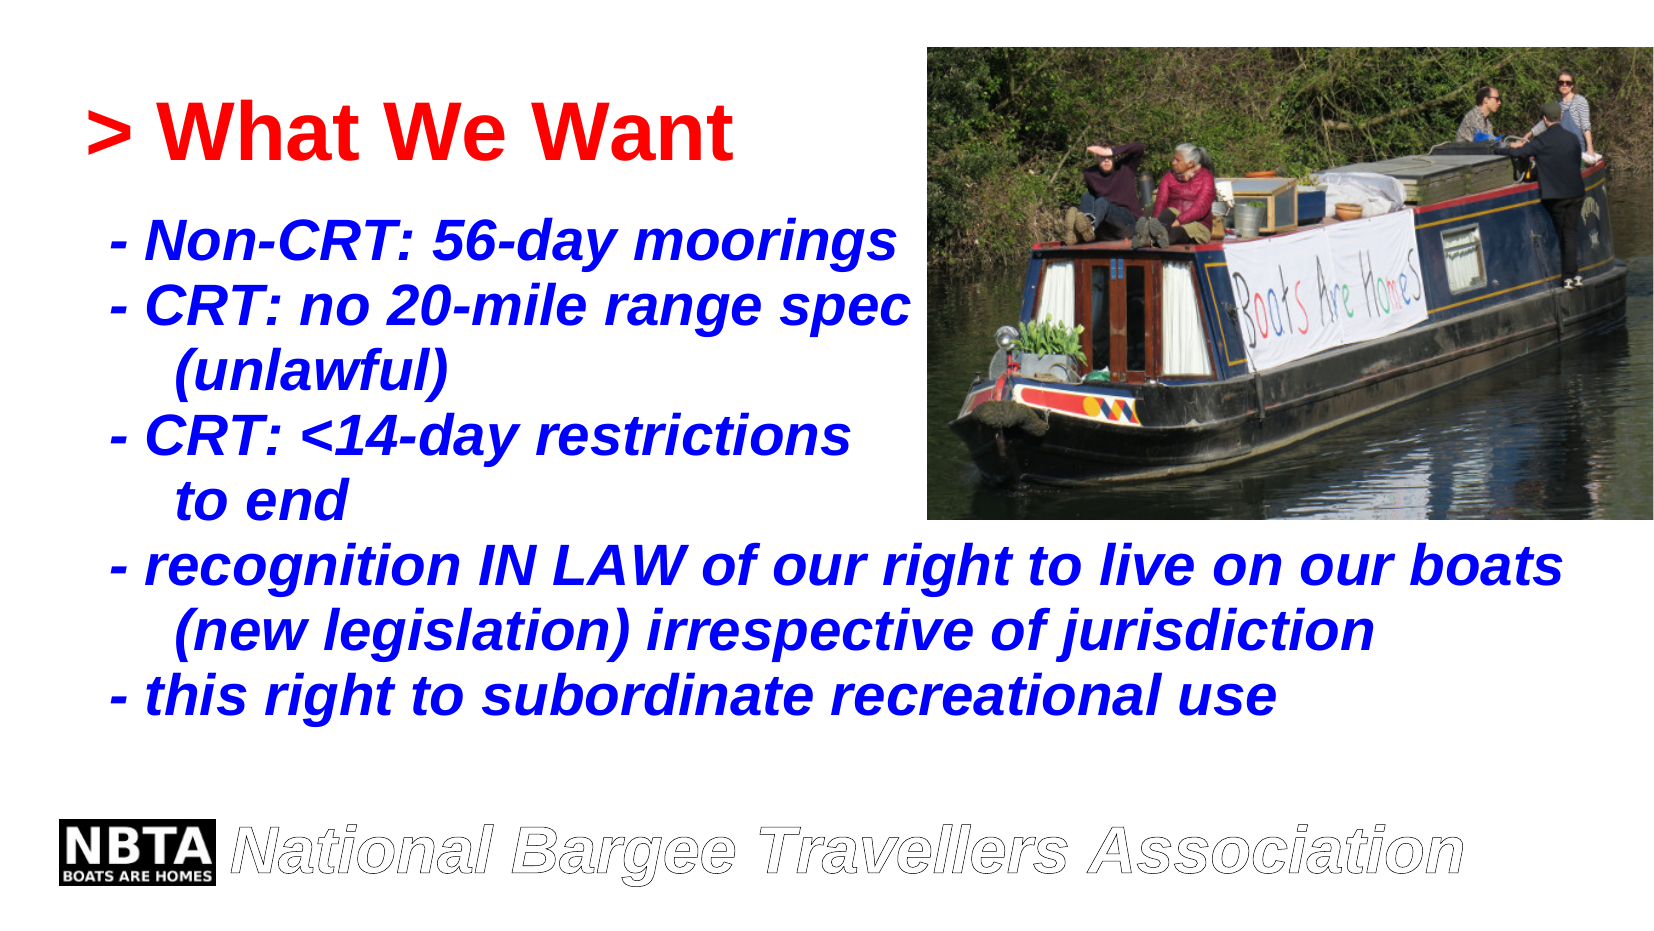

> What We Want
- Non-CRT: 56-day moorings
- CRT: no 20-mile range spec
 (unlawful)
- CRT: <14-day restrictions
 to end
- recognition IN LAW of our right to live on our boats
 (new legislation) irrespective of jurisdiction
- this right to subordinate recreational use
National Bargee Travellers Association